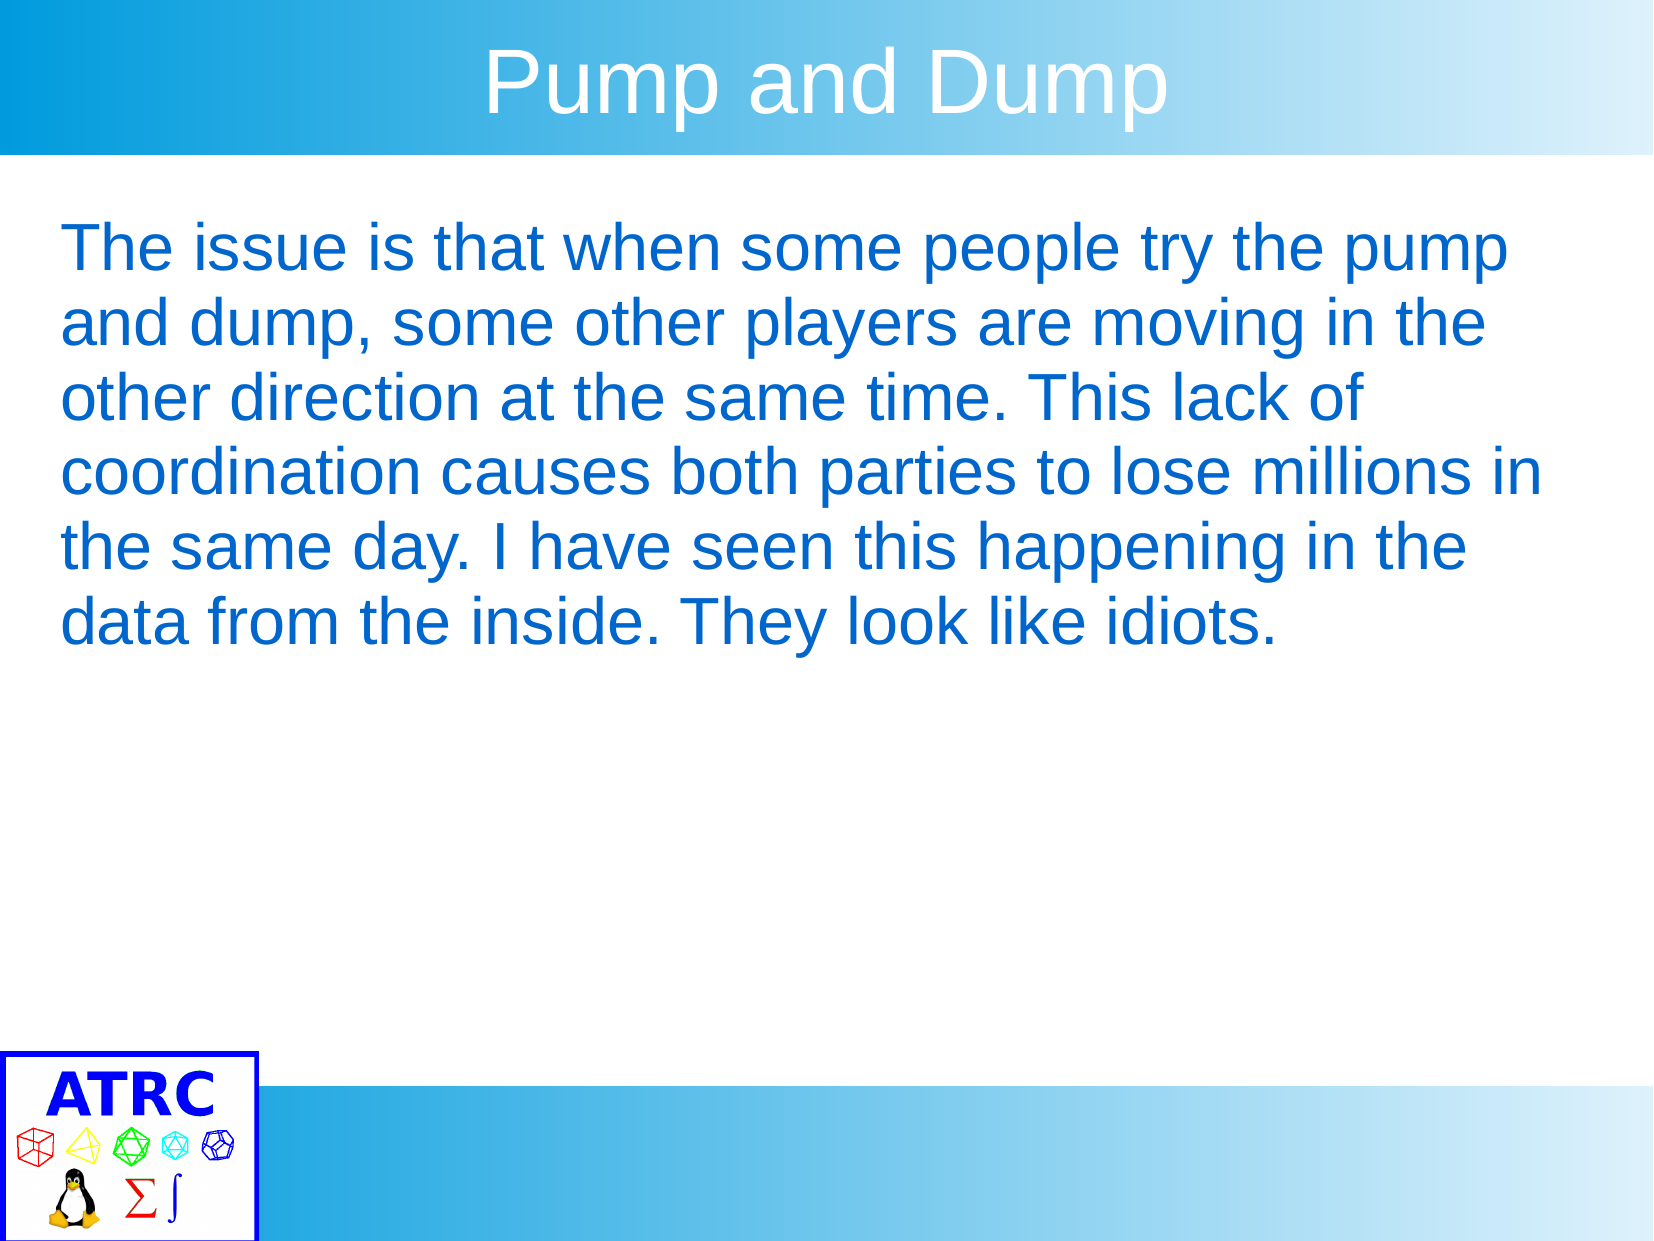

# Pump and Dump
The issue is that when some people try the pump and dump, some other players are moving in the other direction at the same time. This lack of coordination causes both parties to lose millions in the same day. I have seen this happening in the data from the inside. They look like idiots.